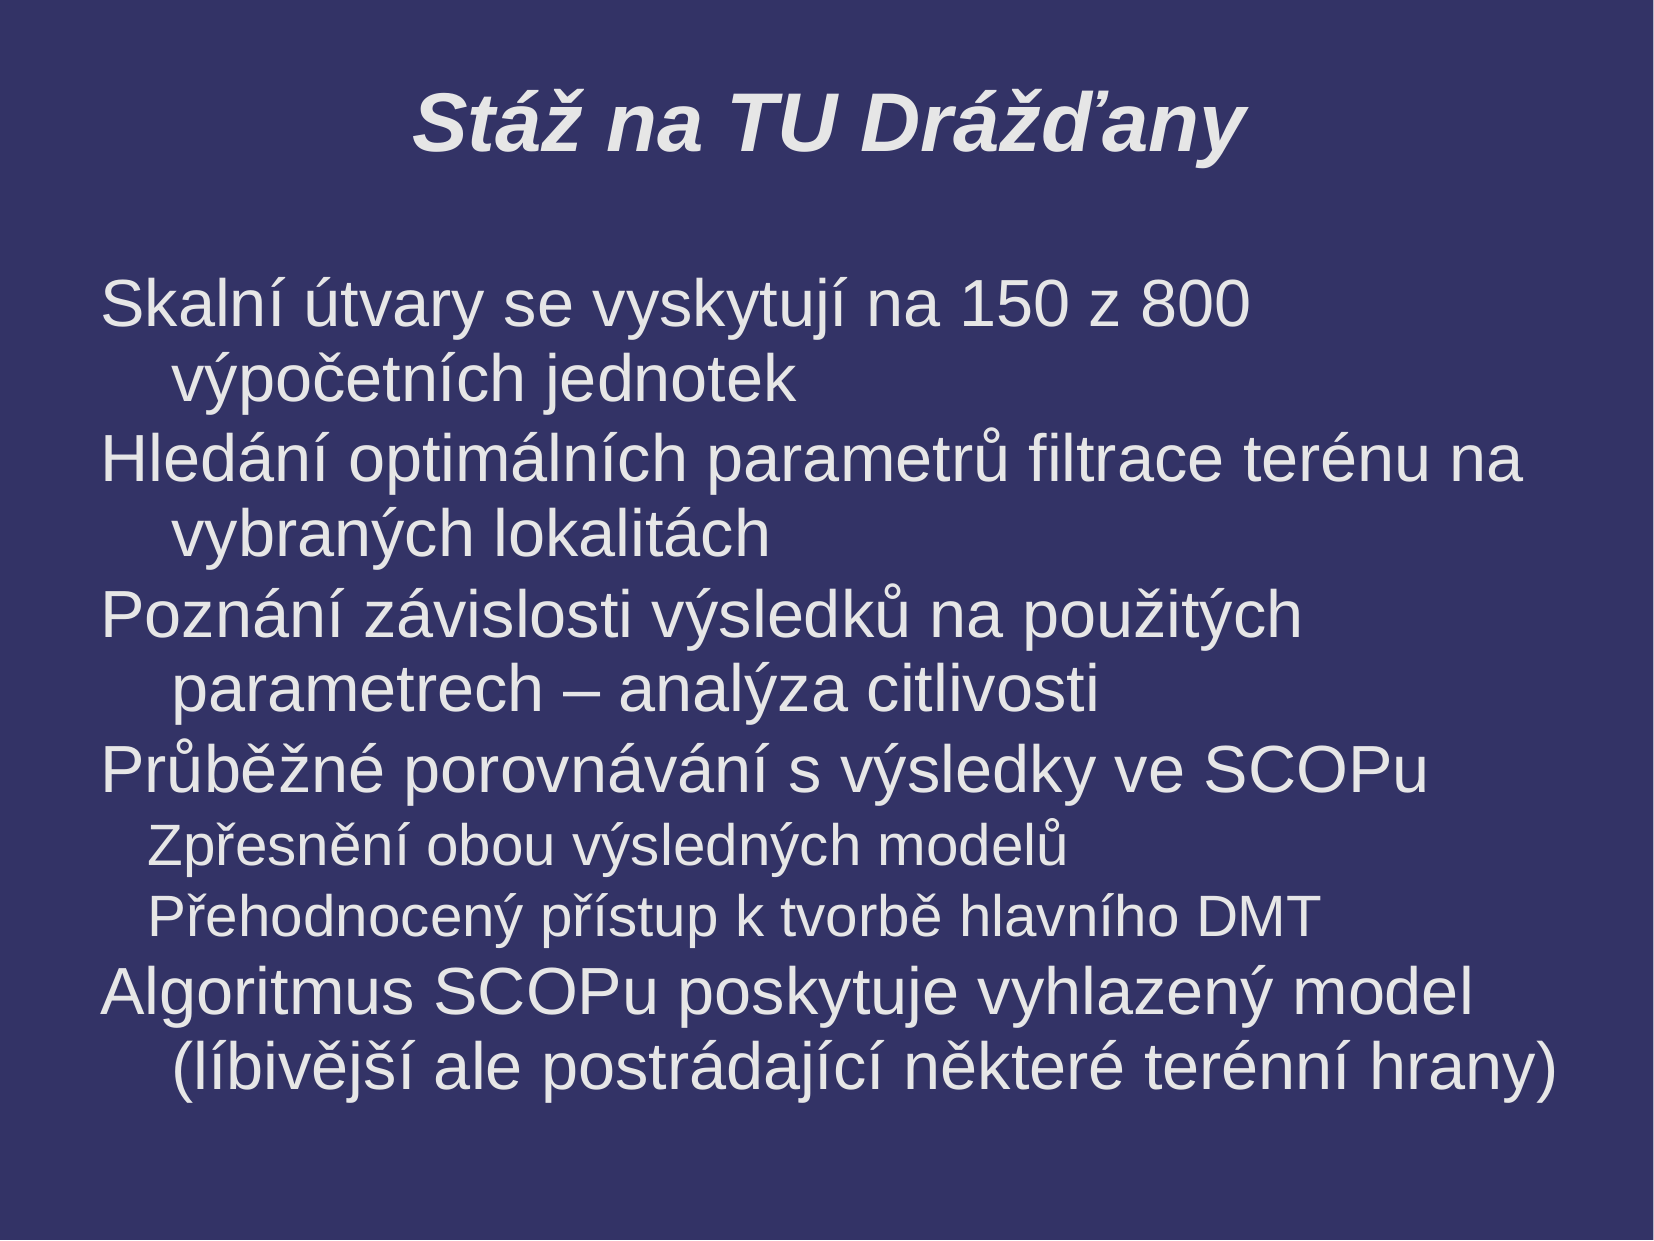

# Stáž na TU Drážďany
Skalní útvary se vyskytují na 150 z 800 výpočetních jednotek
Hledání optimálních parametrů filtrace terénu na vybraných lokalitách
Poznání závislosti výsledků na použitých parametrech – analýza citlivosti
Průběžné porovnávání s výsledky ve SCOPu
Zpřesnění obou výsledných modelů
Přehodnocený přístup k tvorbě hlavního DMT
Algoritmus SCOPu poskytuje vyhlazený model (líbivější ale postrádající některé terénní hrany)